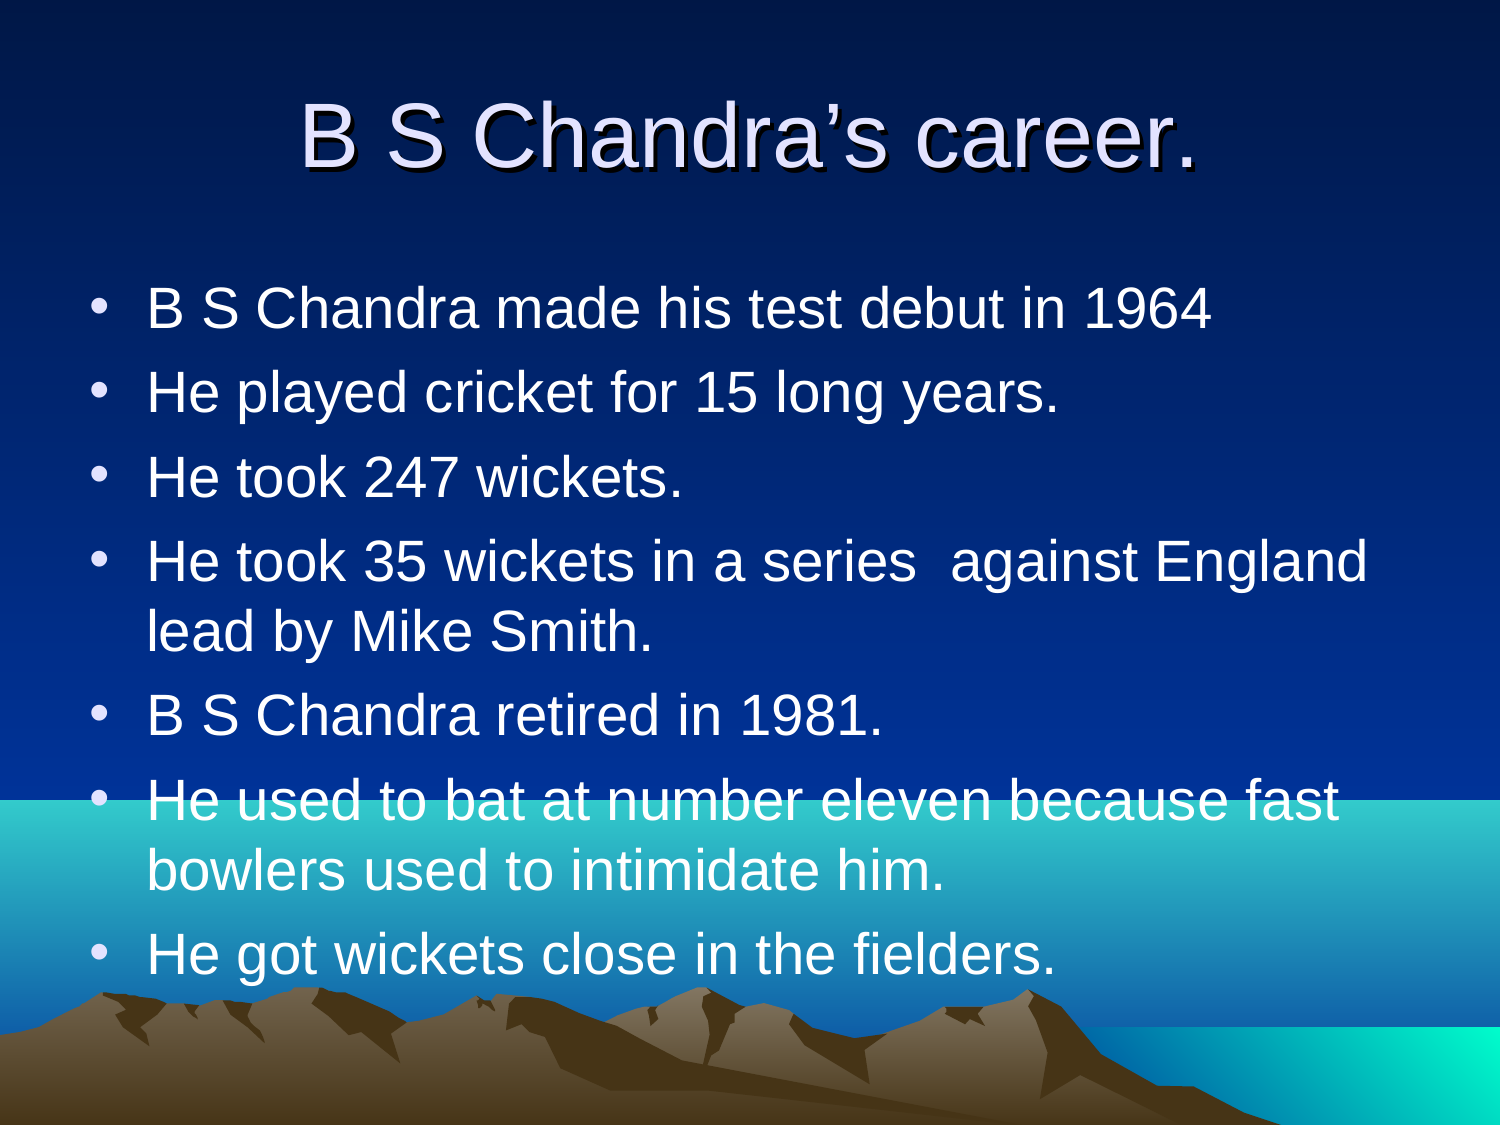

# B S Chandra’s career.
B S Chandra made his test debut in 1964
He played cricket for 15 long years.
He took 247 wickets.
He took 35 wickets in a series against England lead by Mike Smith.
B S Chandra retired in 1981.
He used to bat at number eleven because fast bowlers used to intimidate him.
He got wickets close in the fielders.